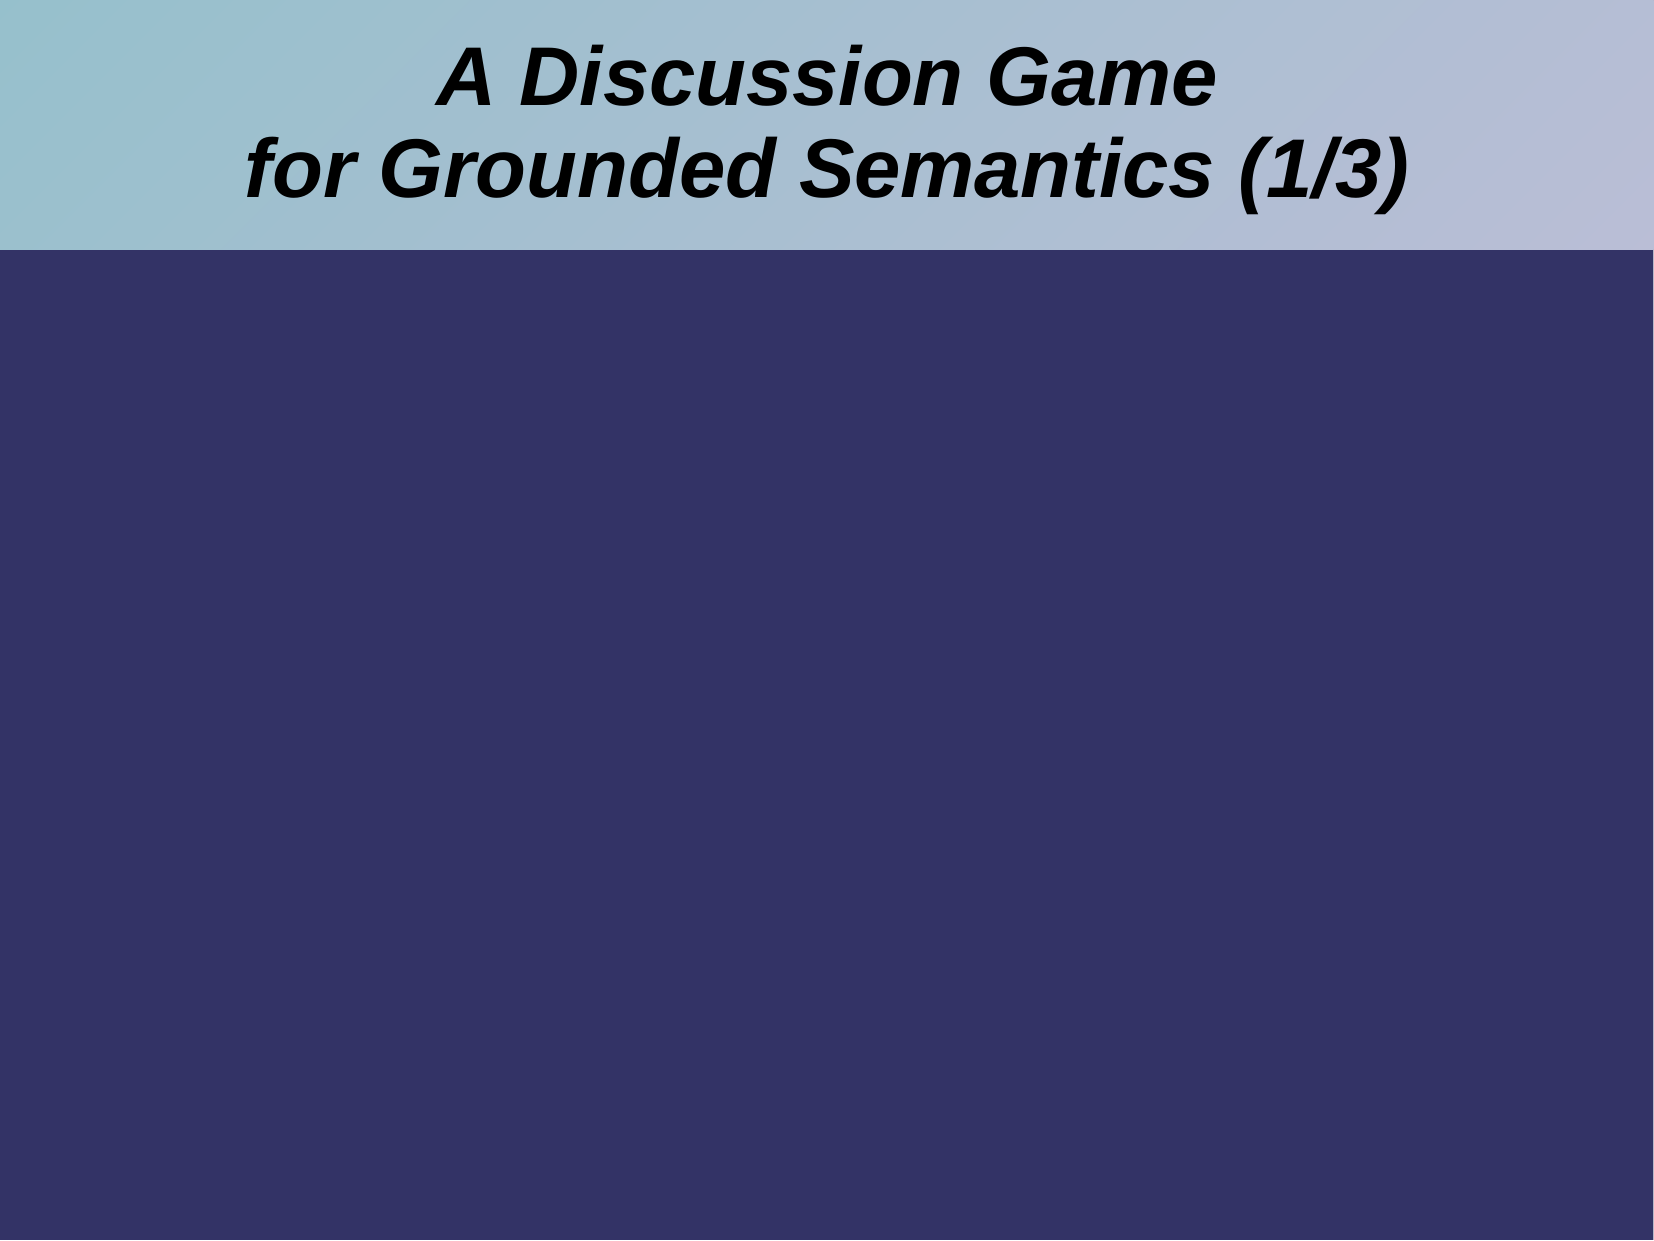

# A Discussion Game for Grounded Semantics (1/3)